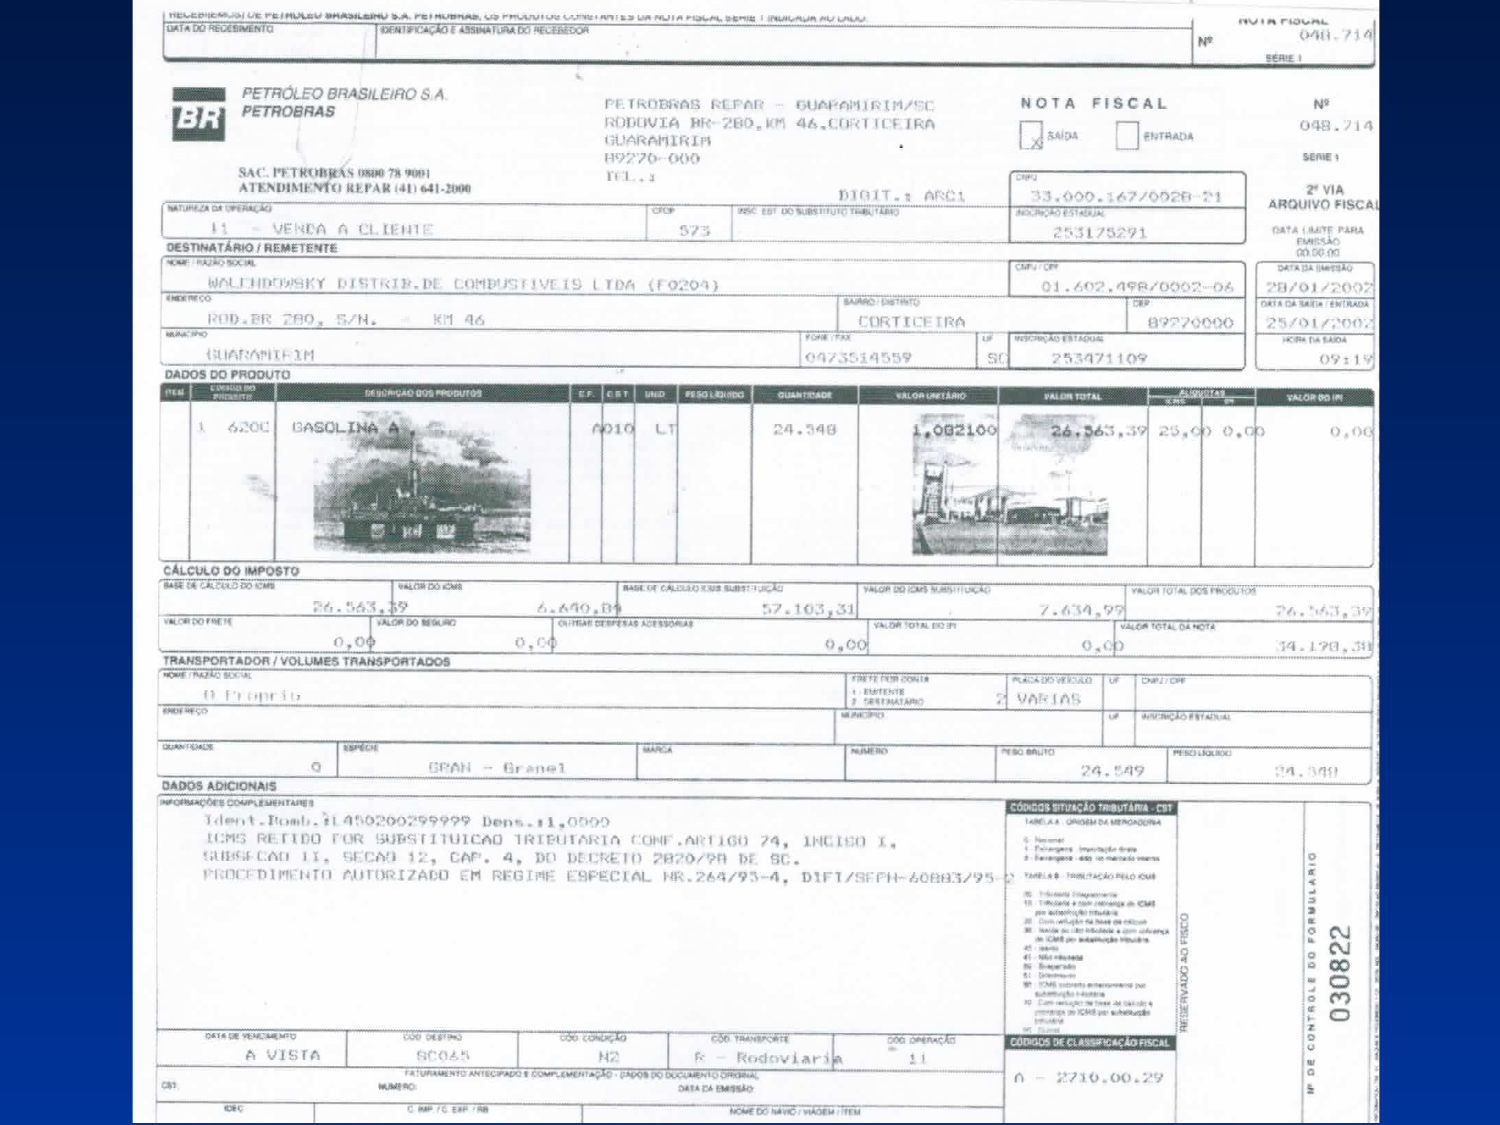

# NOTA FISCAL EMITIDA POR SUBSTITUTO TRIBUTÁRIO DO ICMS